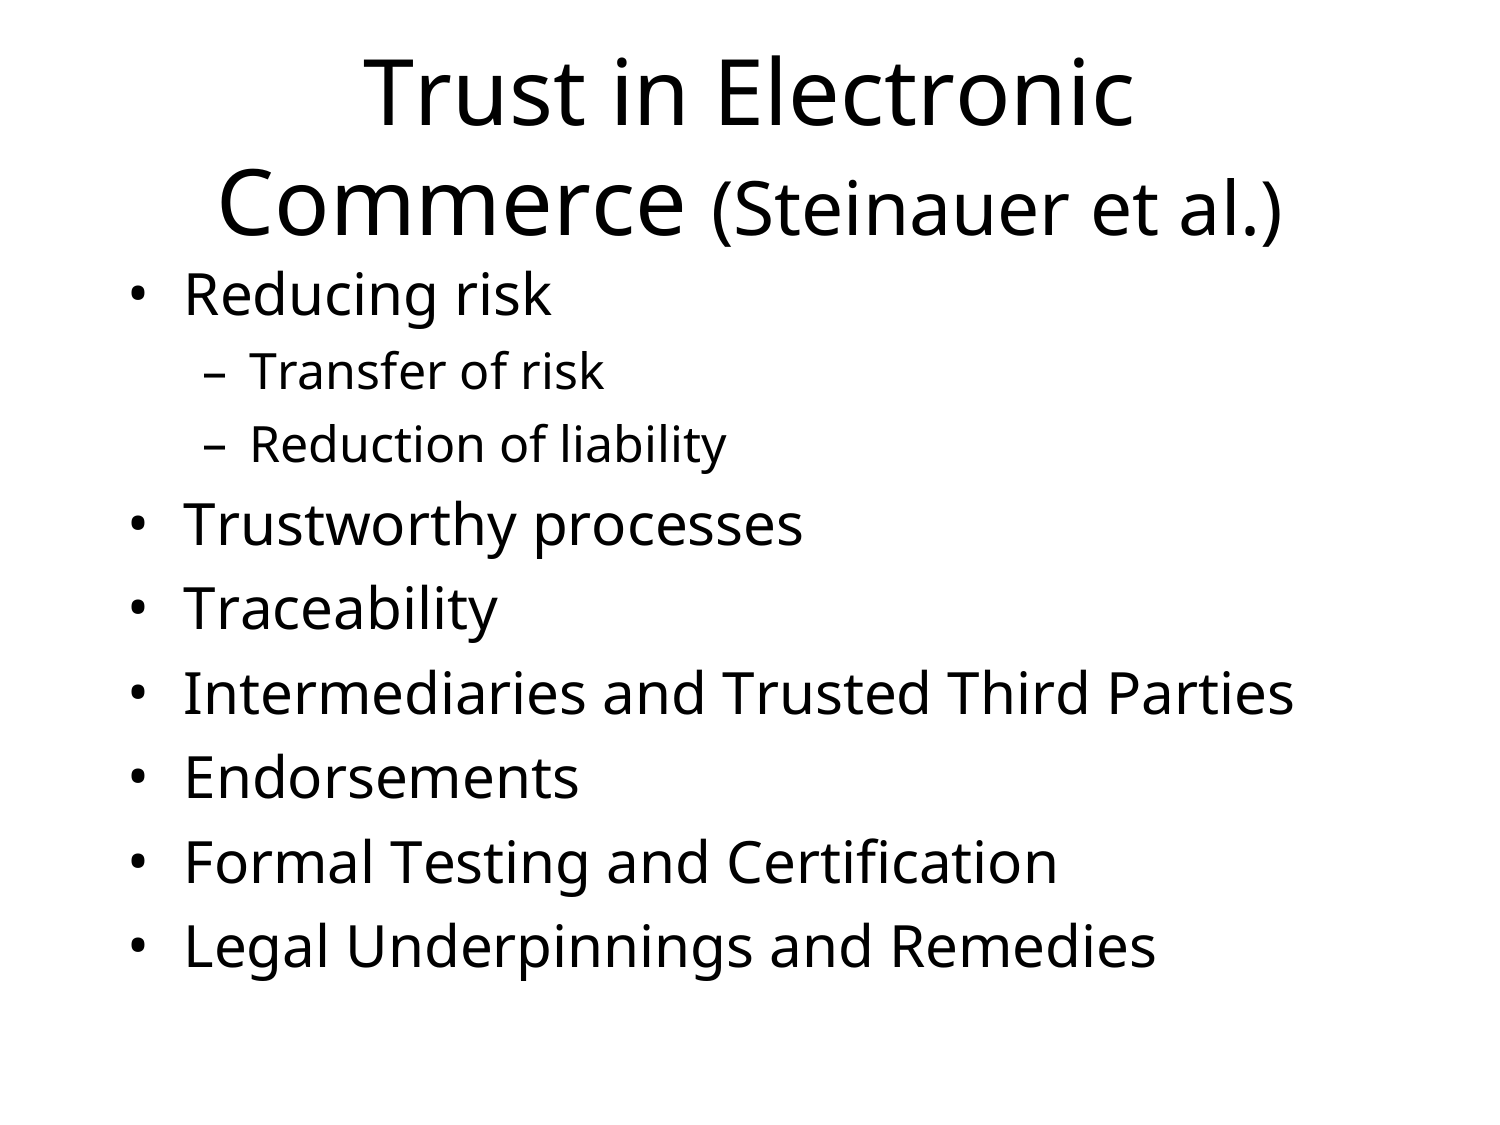

# Trust in Electronic Commerce (Steinauer et al.)
Reducing risk
Transfer of risk
Reduction of liability
Trustworthy processes
Traceability
Intermediaries and Trusted Third Parties
Endorsements
Formal Testing and Certification
Legal Underpinnings and Remedies